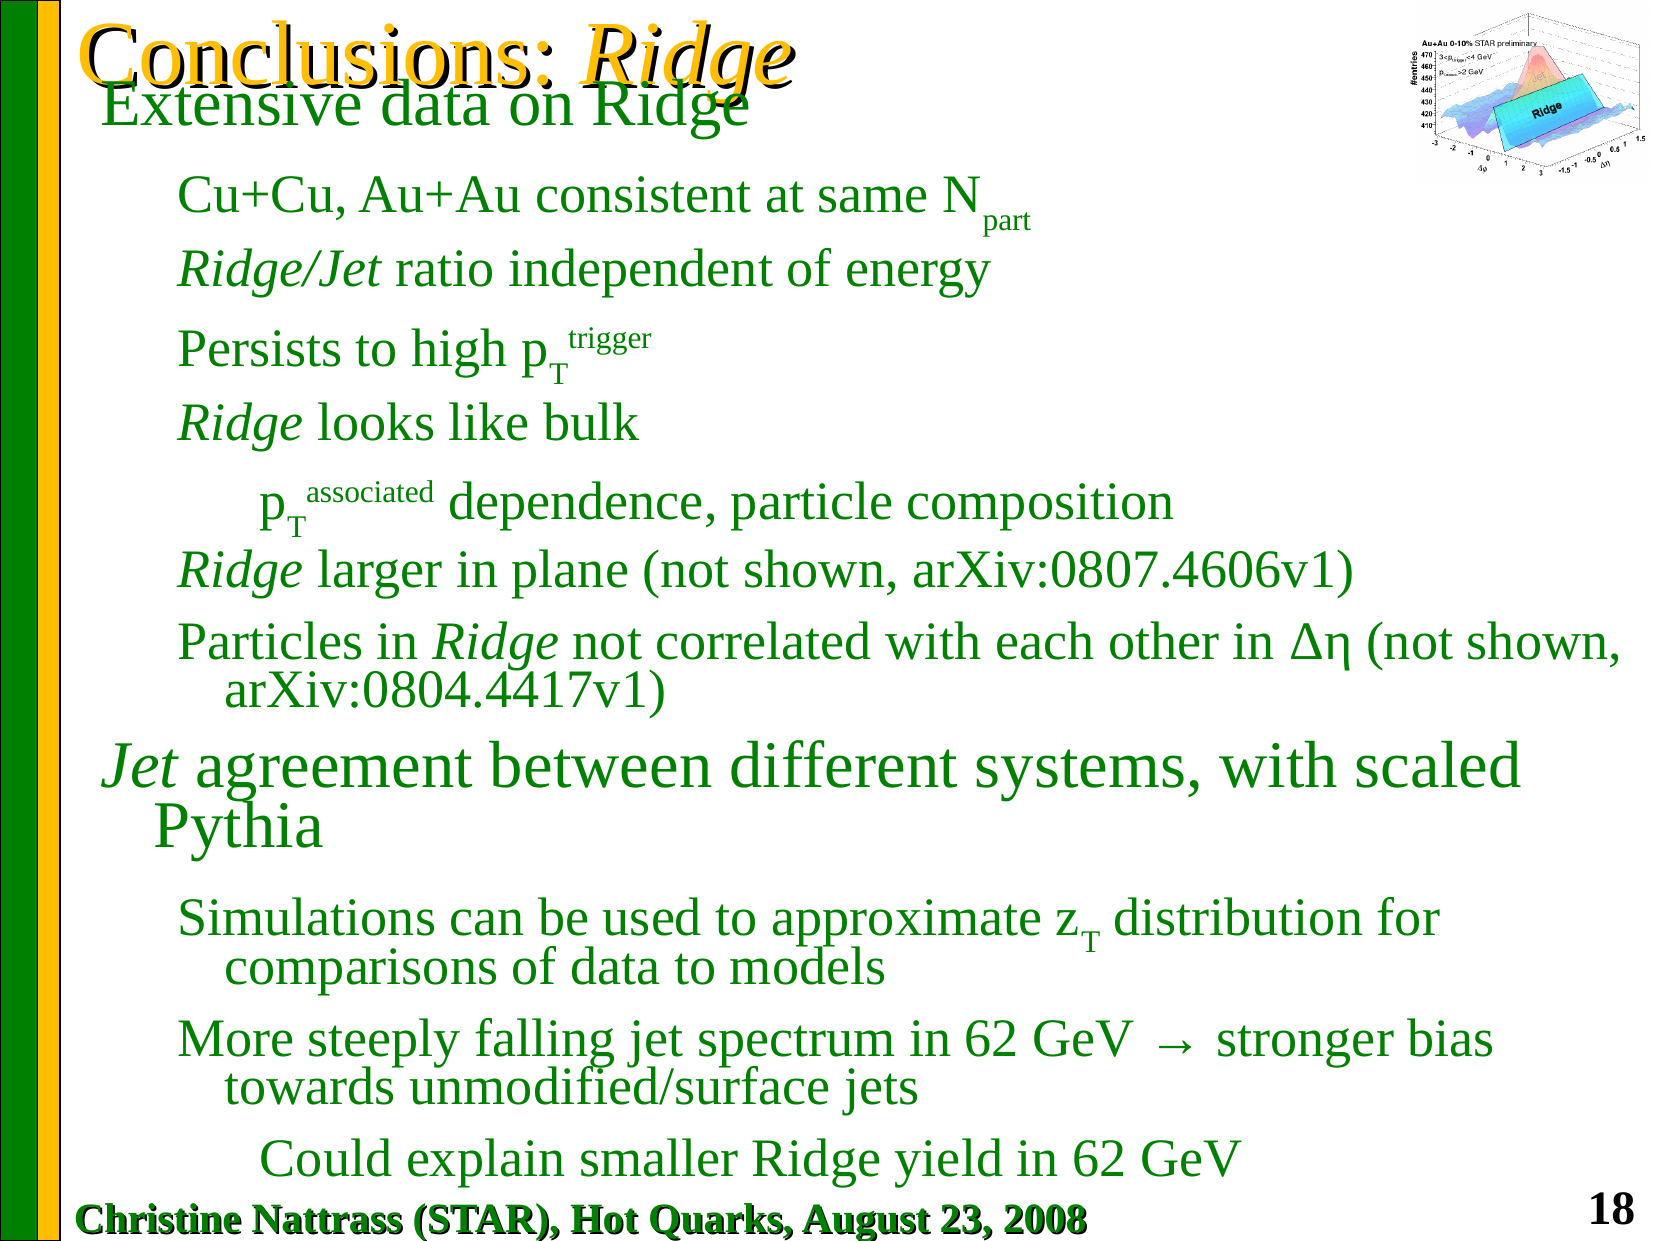

# Conclusions: Ridge
Extensive data on Ridge
Cu+Cu, Au+Au consistent at same Npart
Ridge/Jet ratio independent of energy
Persists to high pTtrigger
Ridge looks like bulk
pTassociated dependence, particle composition
Ridge larger in plane (not shown, arXiv:0807.4606v1)
Particles in Ridge not correlated with each other in Δη (not shown, arXiv:0804.4417v1)
Jet agreement between different systems, with scaled Pythia
Simulations can be used to approximate zT distribution for comparisons of data to models
More steeply falling jet spectrum in 62 GeV → stronger bias towards unmodified/surface jets
Could explain smaller Ridge yield in 62 GeV
18